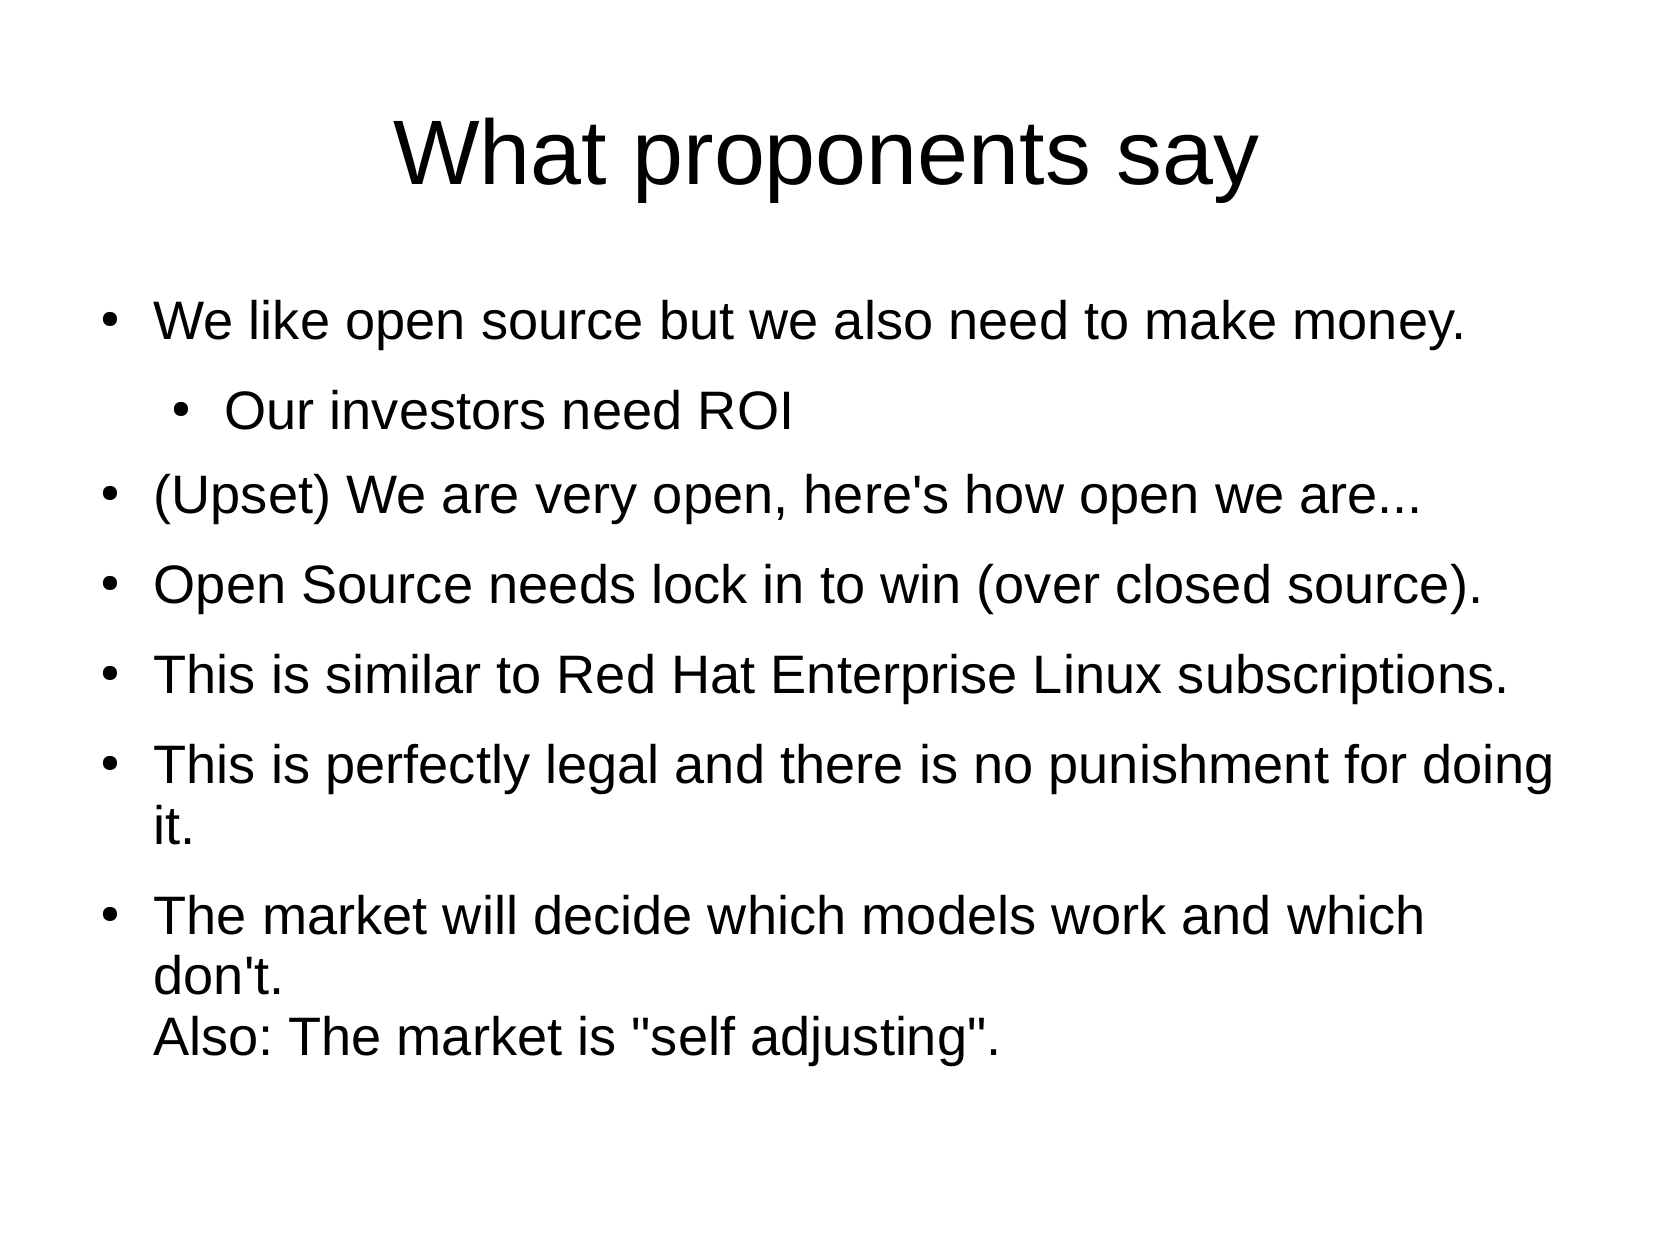

# What proponents say
We like open source but we also need to make money.
Our investors need ROI
(Upset) We are very open, here's how open we are...
Open Source needs lock in to win (over closed source).
This is similar to Red Hat Enterprise Linux subscriptions.
This is perfectly legal and there is no punishment for doing it.
The market will decide which models work and which don't.
Also: The market is "self adjusting".